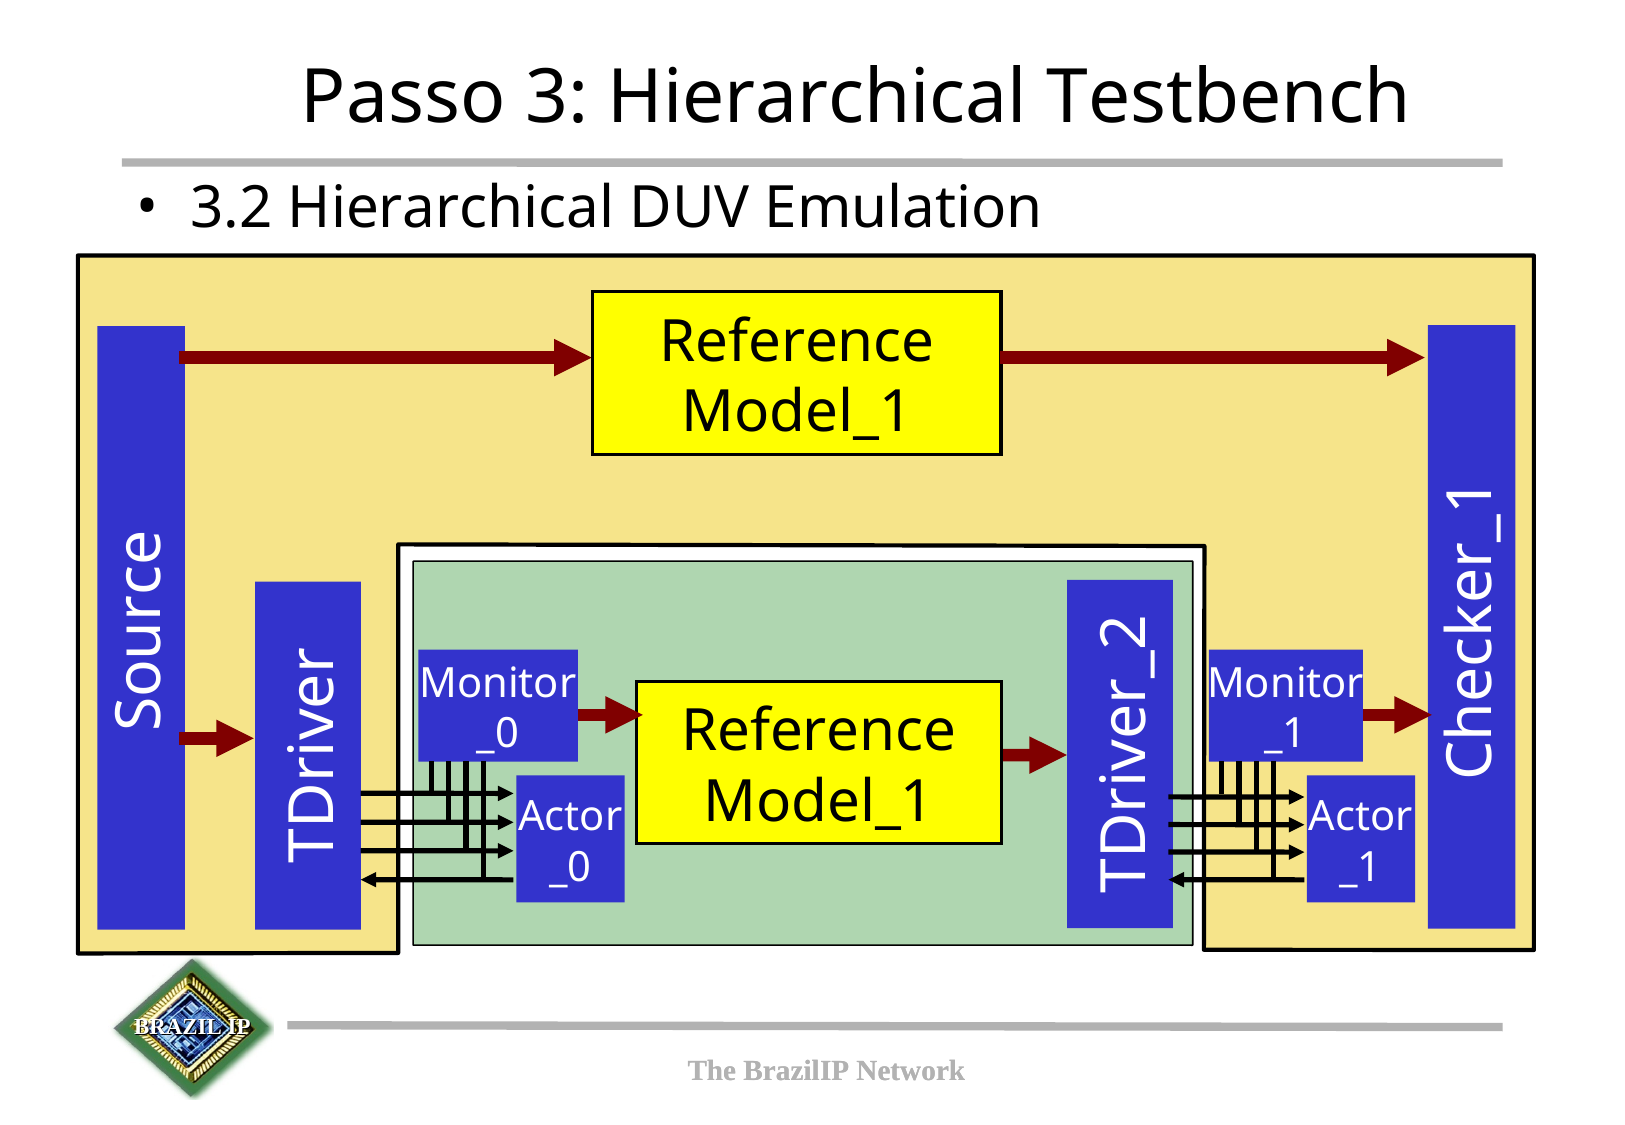

Passo 3: Hierarchical Testbench
3.2 Hierarchical DUV Emulation
Reference
Model_1
Checker_1
Source
TDriver_2
TDriver
Monitor
_0
Monitor
_1
Reference
Model_1
Actor
_0
Actor
_1